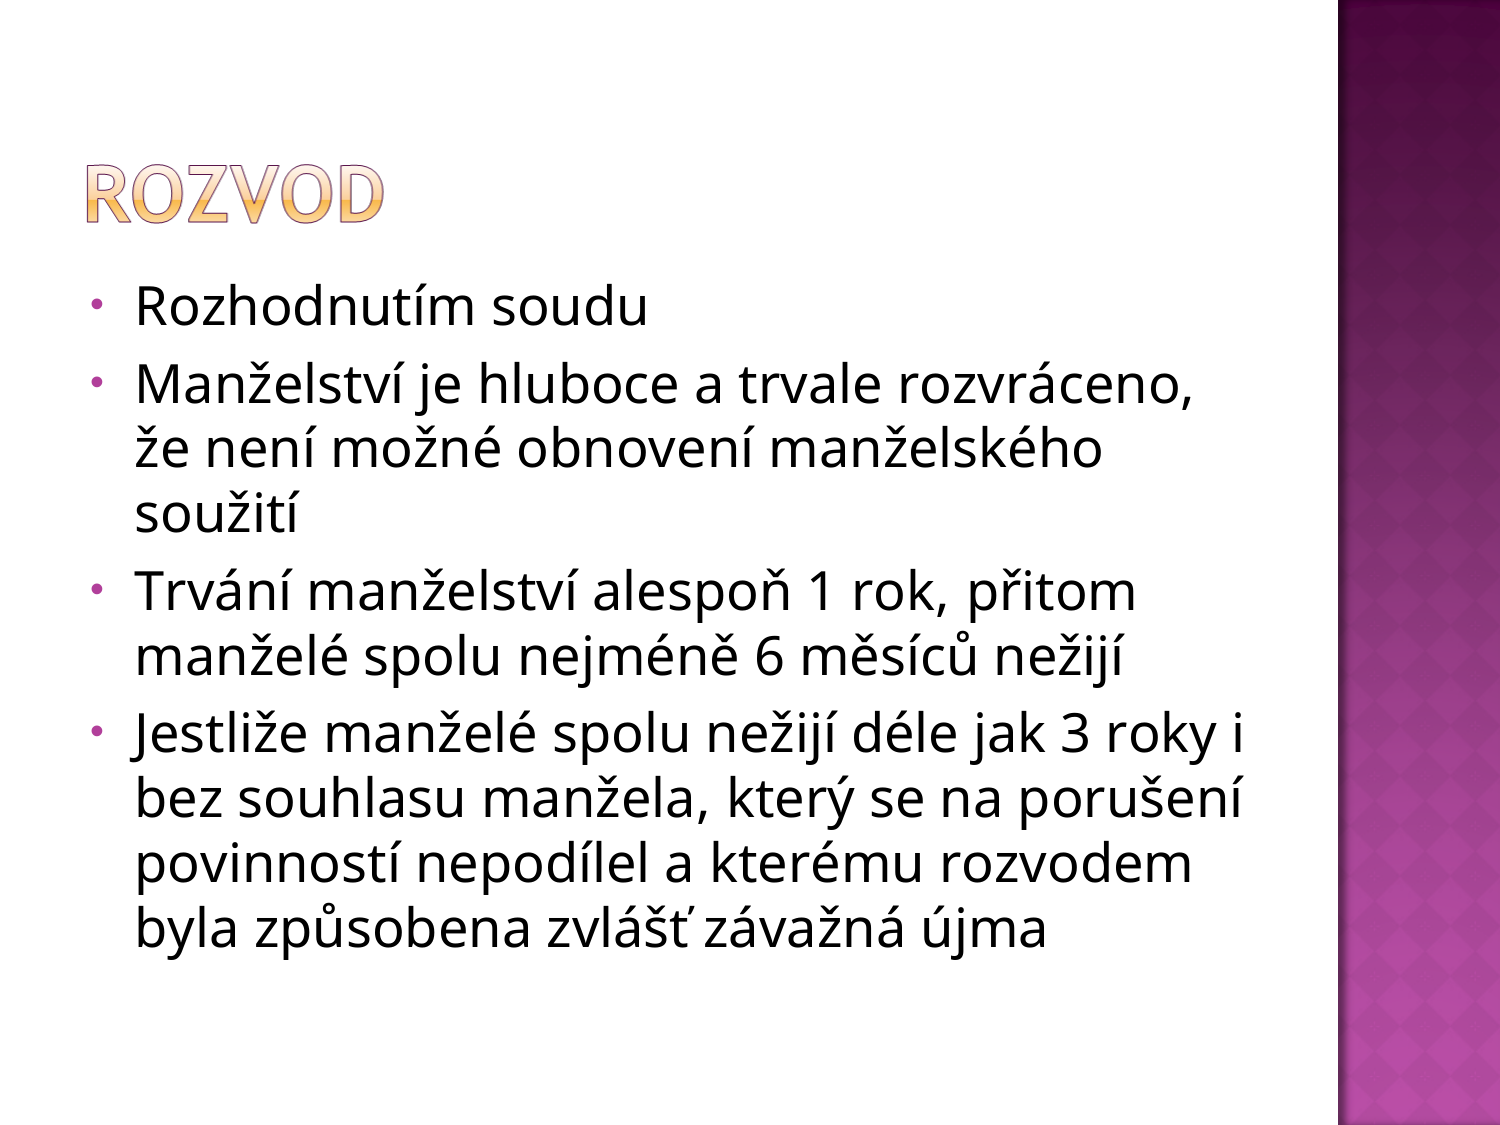

# Rozhodnutím soudu
Manželství je hluboce a trvale rozvráceno, že není možné obnovení manželského soužití
Trvání manželství alespoň 1 rok, přitom manželé spolu nejméně 6 měsíců nežijí
Jestliže manželé spolu nežijí déle jak 3 roky i bez souhlasu manžela, který se na porušení povinností nepodílel a kterému rozvodem byla způsobena zvlášť závažná újma